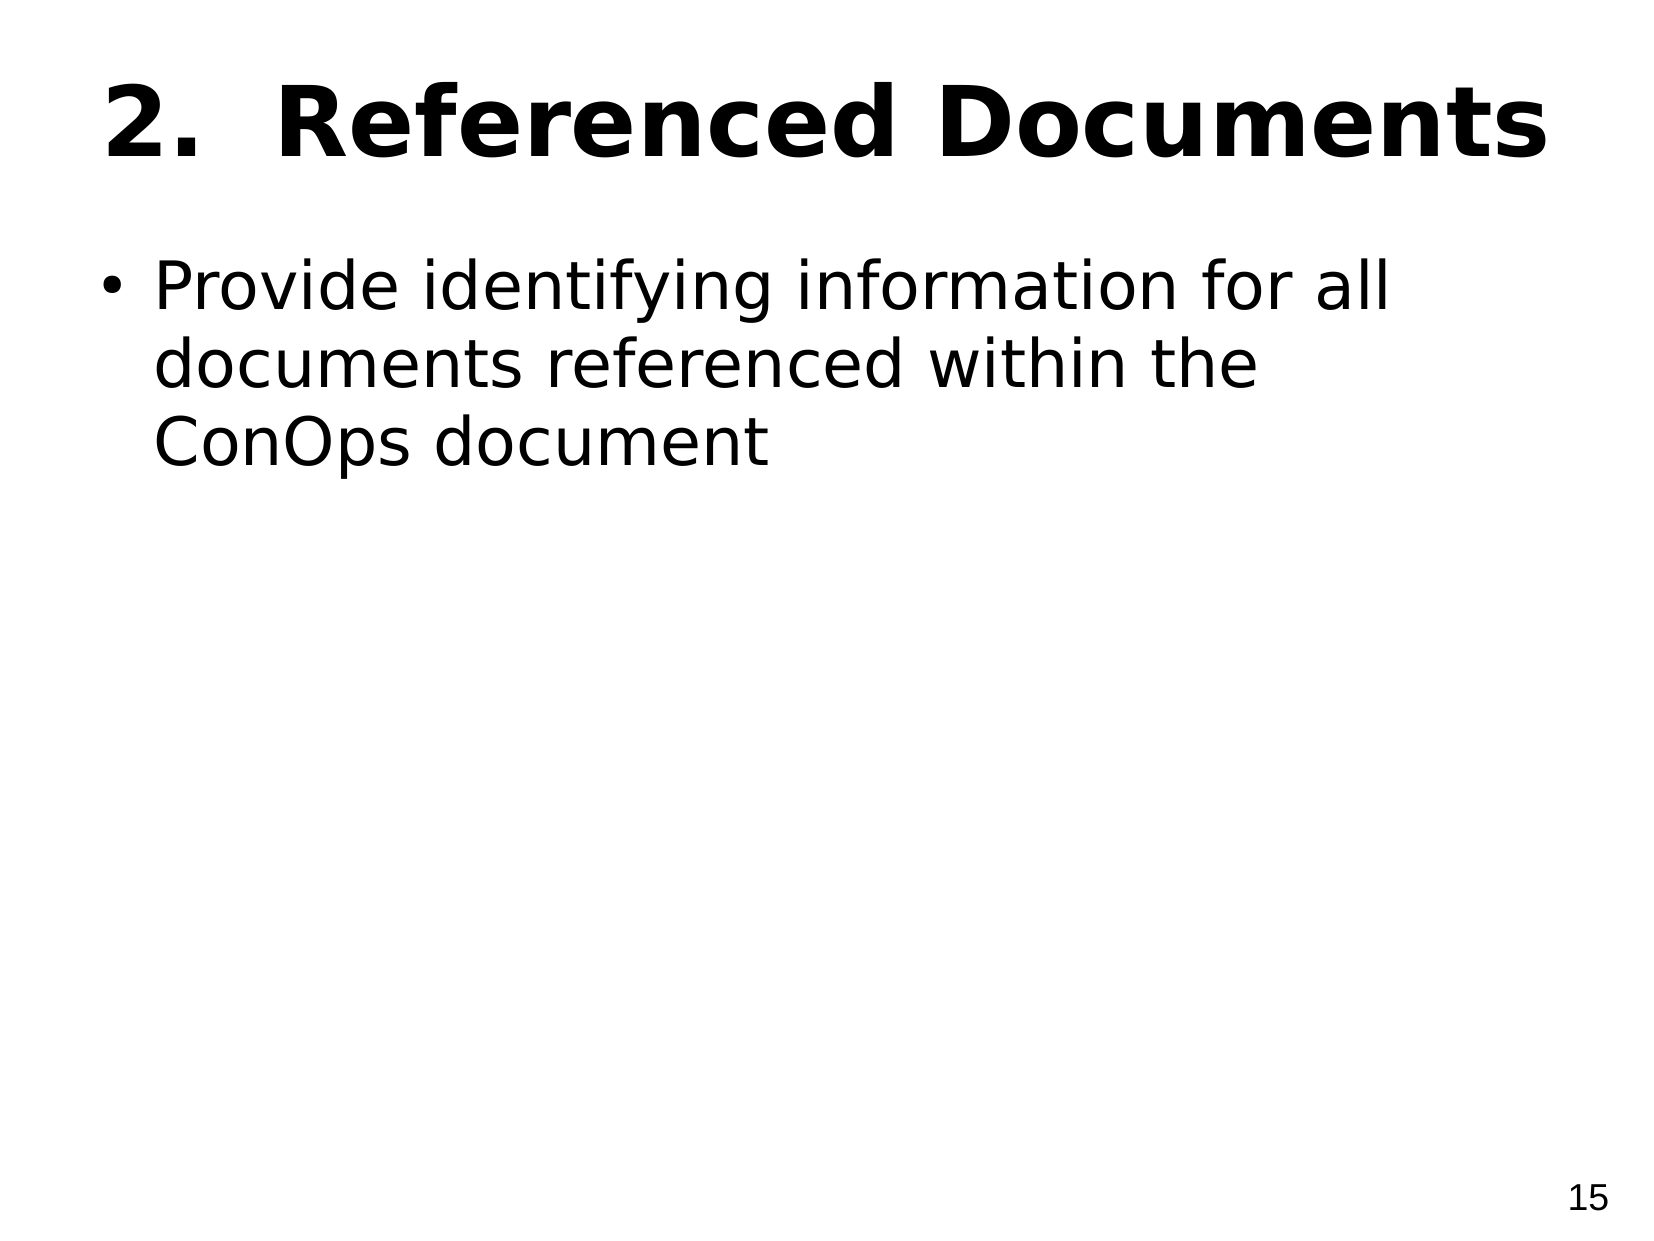

# 2. Referenced Documents
Provide identifying information for all documents referenced within the ConOps document